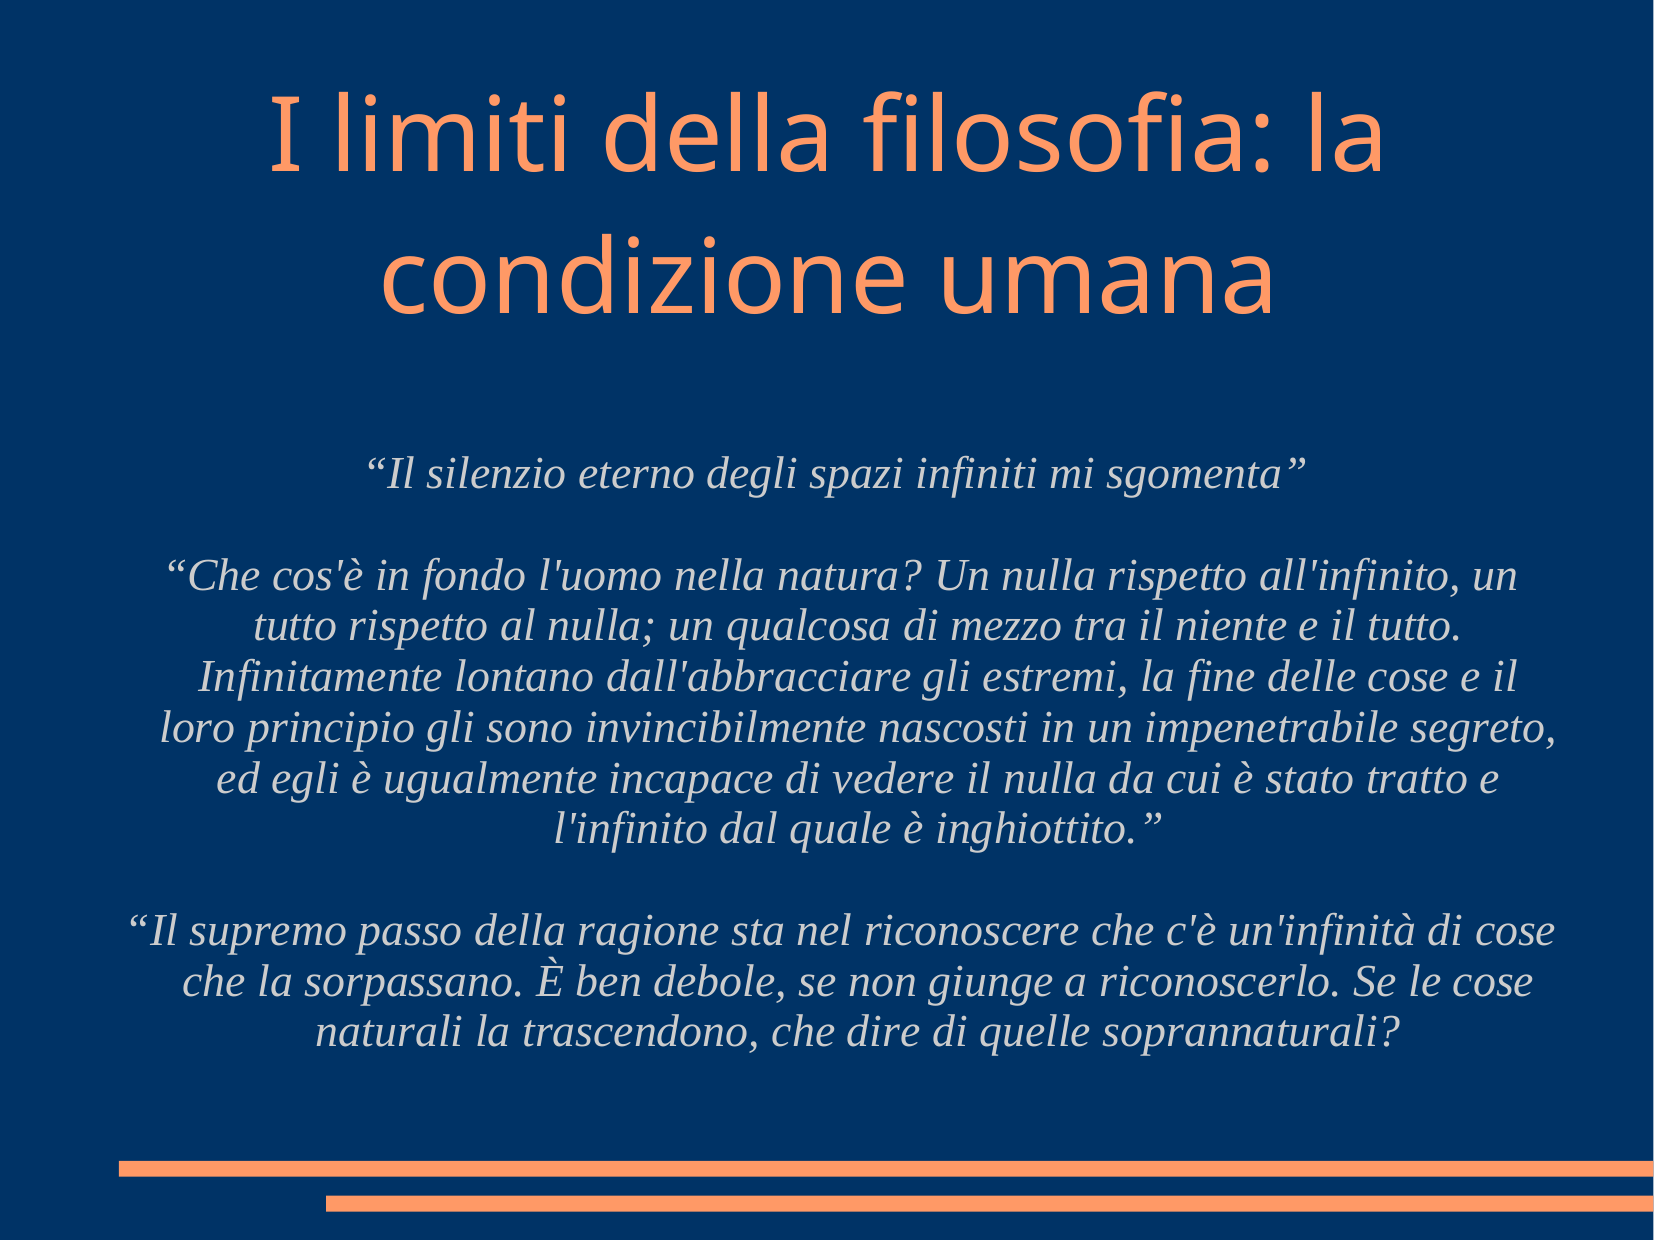

# I limiti della filosofia: la condizione umana
“Il silenzio eterno degli spazi infiniti mi sgomenta”
“Che cos'è in fondo l'uomo nella natura? Un nulla rispetto all'infinito, un tutto rispetto al nulla; un qualcosa di mezzo tra il niente e il tutto. Infinitamente lontano dall'abbracciare gli estremi, la fine delle cose e il loro principio gli sono invincibilmente nascosti in un impenetrabile segreto, ed egli è ugualmente incapace di vedere il nulla da cui è stato tratto e l'infinito dal quale è inghiottito.”
“Il supremo passo della ragione sta nel riconoscere che c'è un'infinità di cose che la sorpassano. È ben debole, se non giunge a riconoscerlo. Se le cose naturali la trascendono, che dire di quelle soprannaturali?